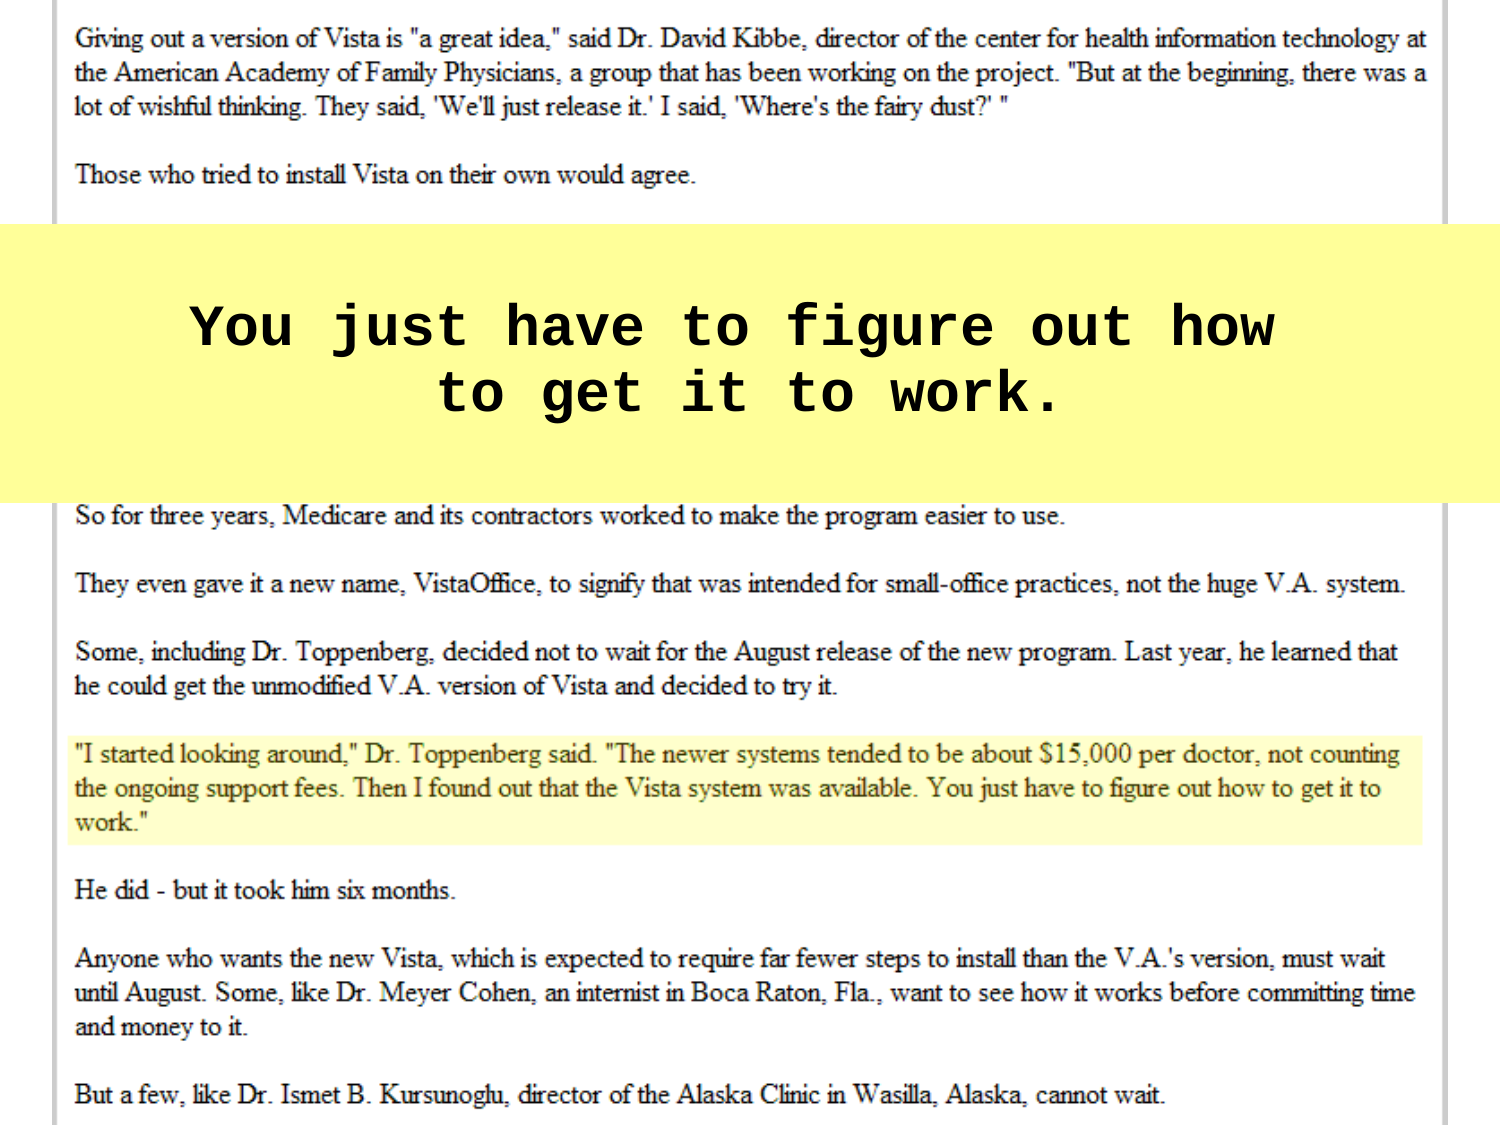

You just have to figure out how
to get it to work.